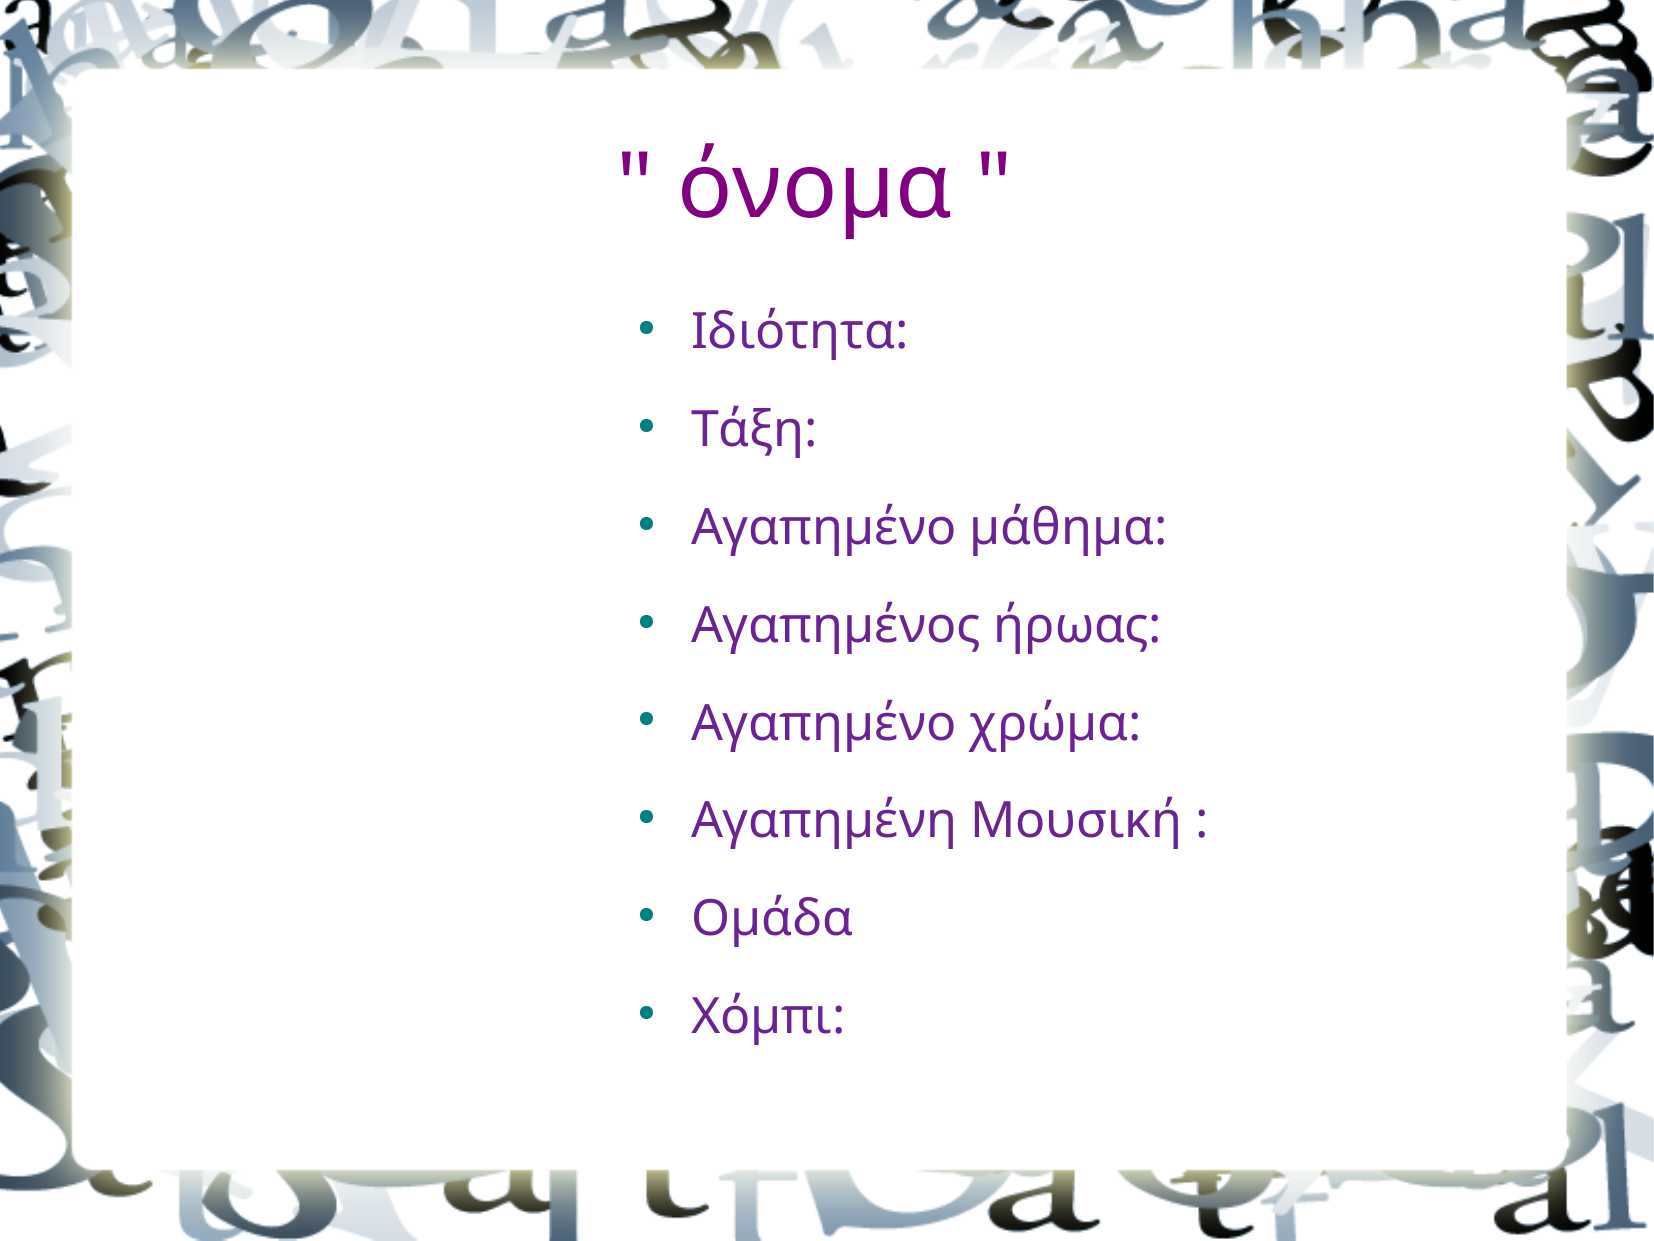

# " όνομα "
Ιδιότητα:
Τάξη:
Αγαπημένο μάθημα:
Αγαπημένος ήρωας:
Αγαπημένο χρώμα:
Αγαπημένη Μουσική :
Ομάδα
Χόμπι: